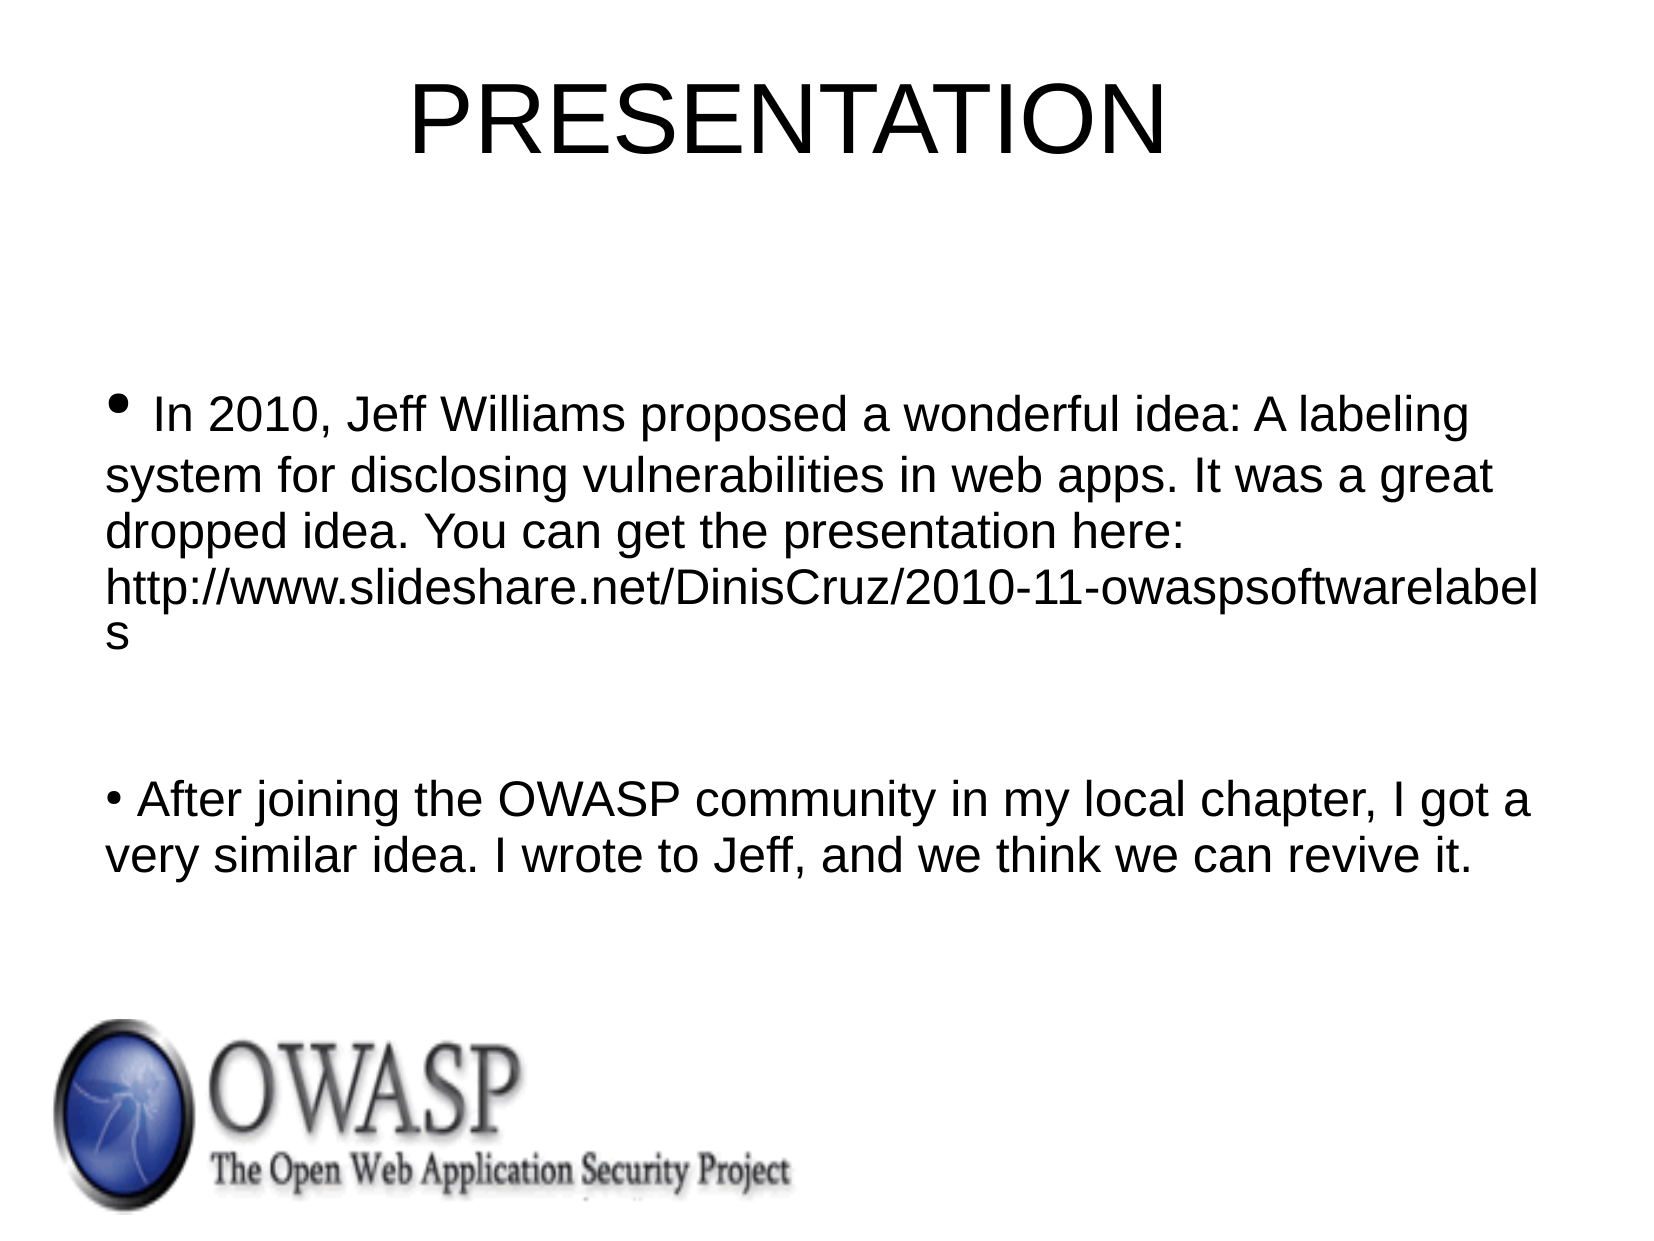

# PRESENTATION
 In 2010, Jeff Williams proposed a wonderful idea: A labeling system for disclosing vulnerabilities in web apps. It was a great dropped idea. You can get the presentation here: http://www.slideshare.net/DinisCruz/2010-11-owaspsoftwarelabels
 After joining the OWASP community in my local chapter, I got a very similar idea. I wrote to Jeff, and we think we can revive it.